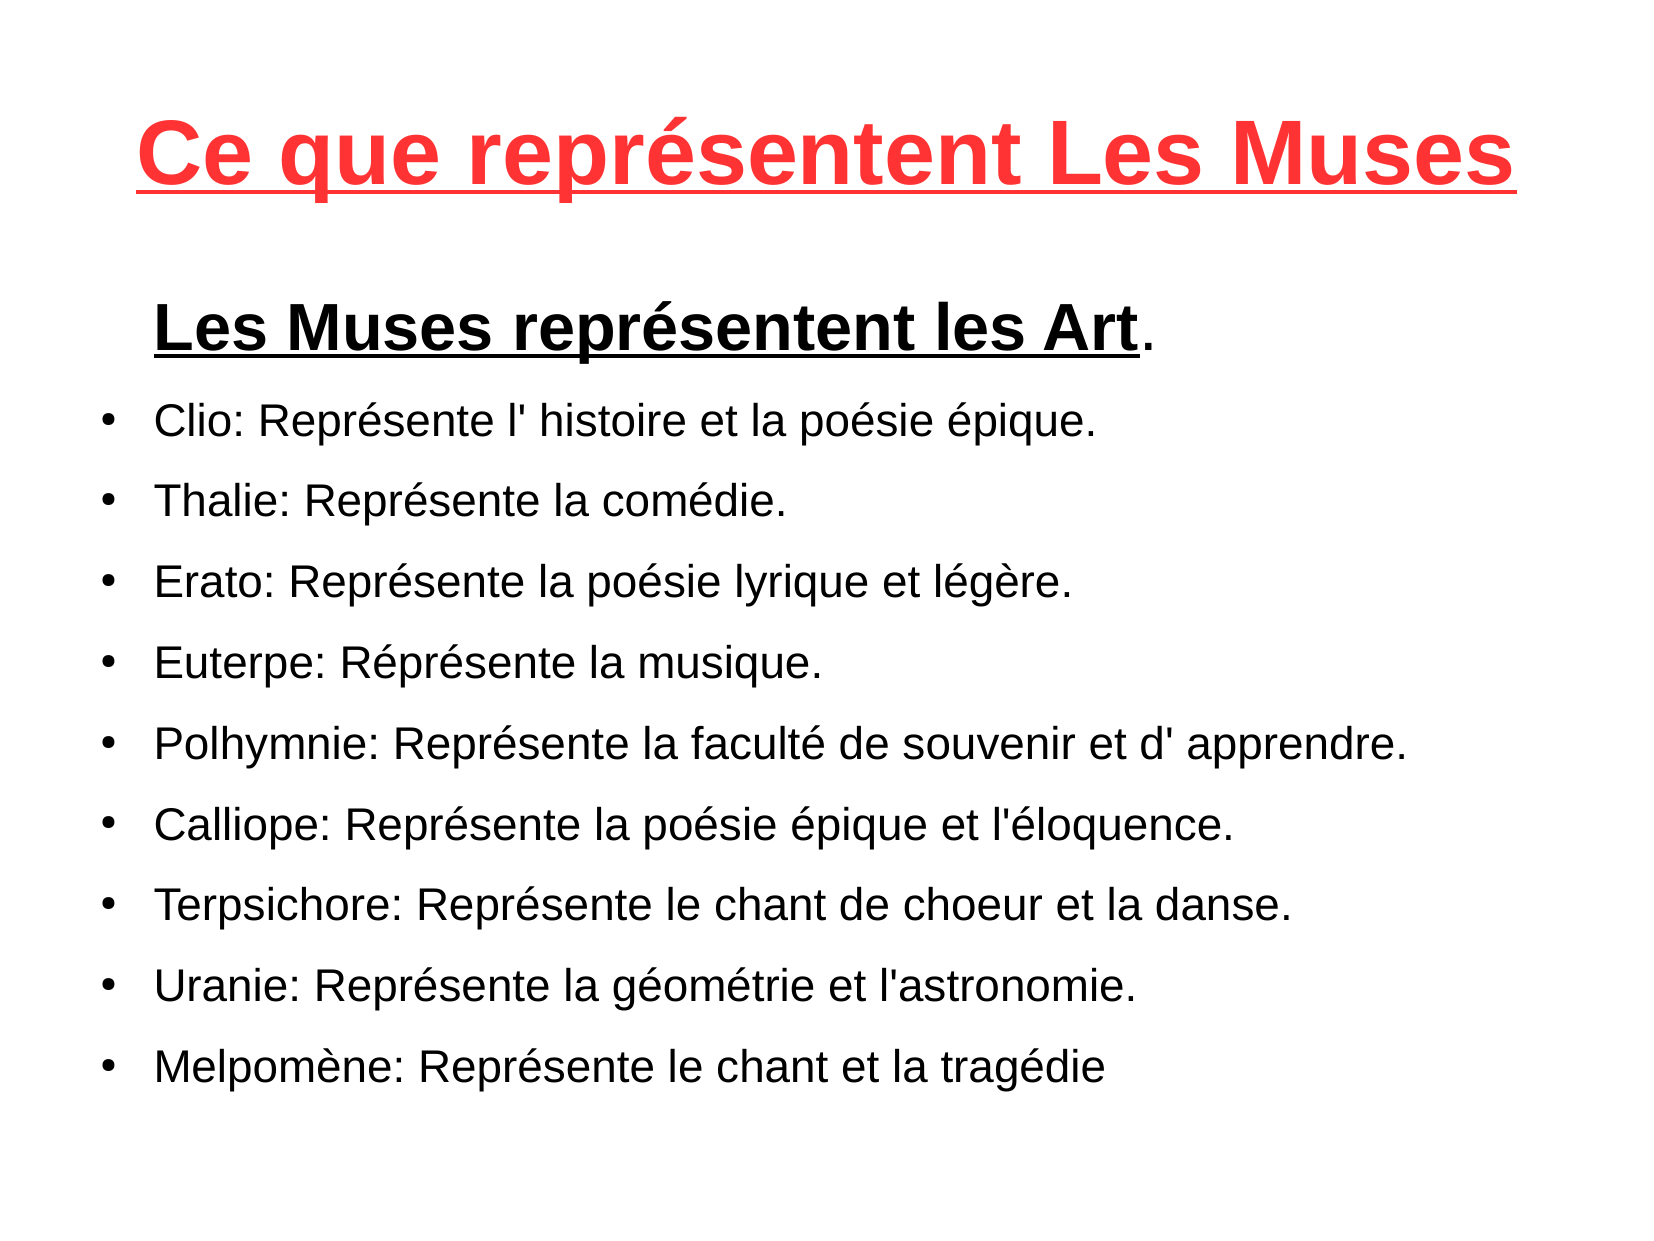

# Ce que représentent Les Muses
Les Muses représentent les Art.
Clio: Représente l' histoire et la poésie épique.
Thalie: Représente la comédie.
Erato: Représente la poésie lyrique et légère.
Euterpe: Réprésente la musique.
Polhymnie: Représente la faculté de souvenir et d' apprendre.
Calliope: Représente la poésie épique et l'éloquence.
Terpsichore: Représente le chant de choeur et la danse.
Uranie: Représente la géométrie et l'astronomie.
Melpomène: Représente le chant et la tragédie